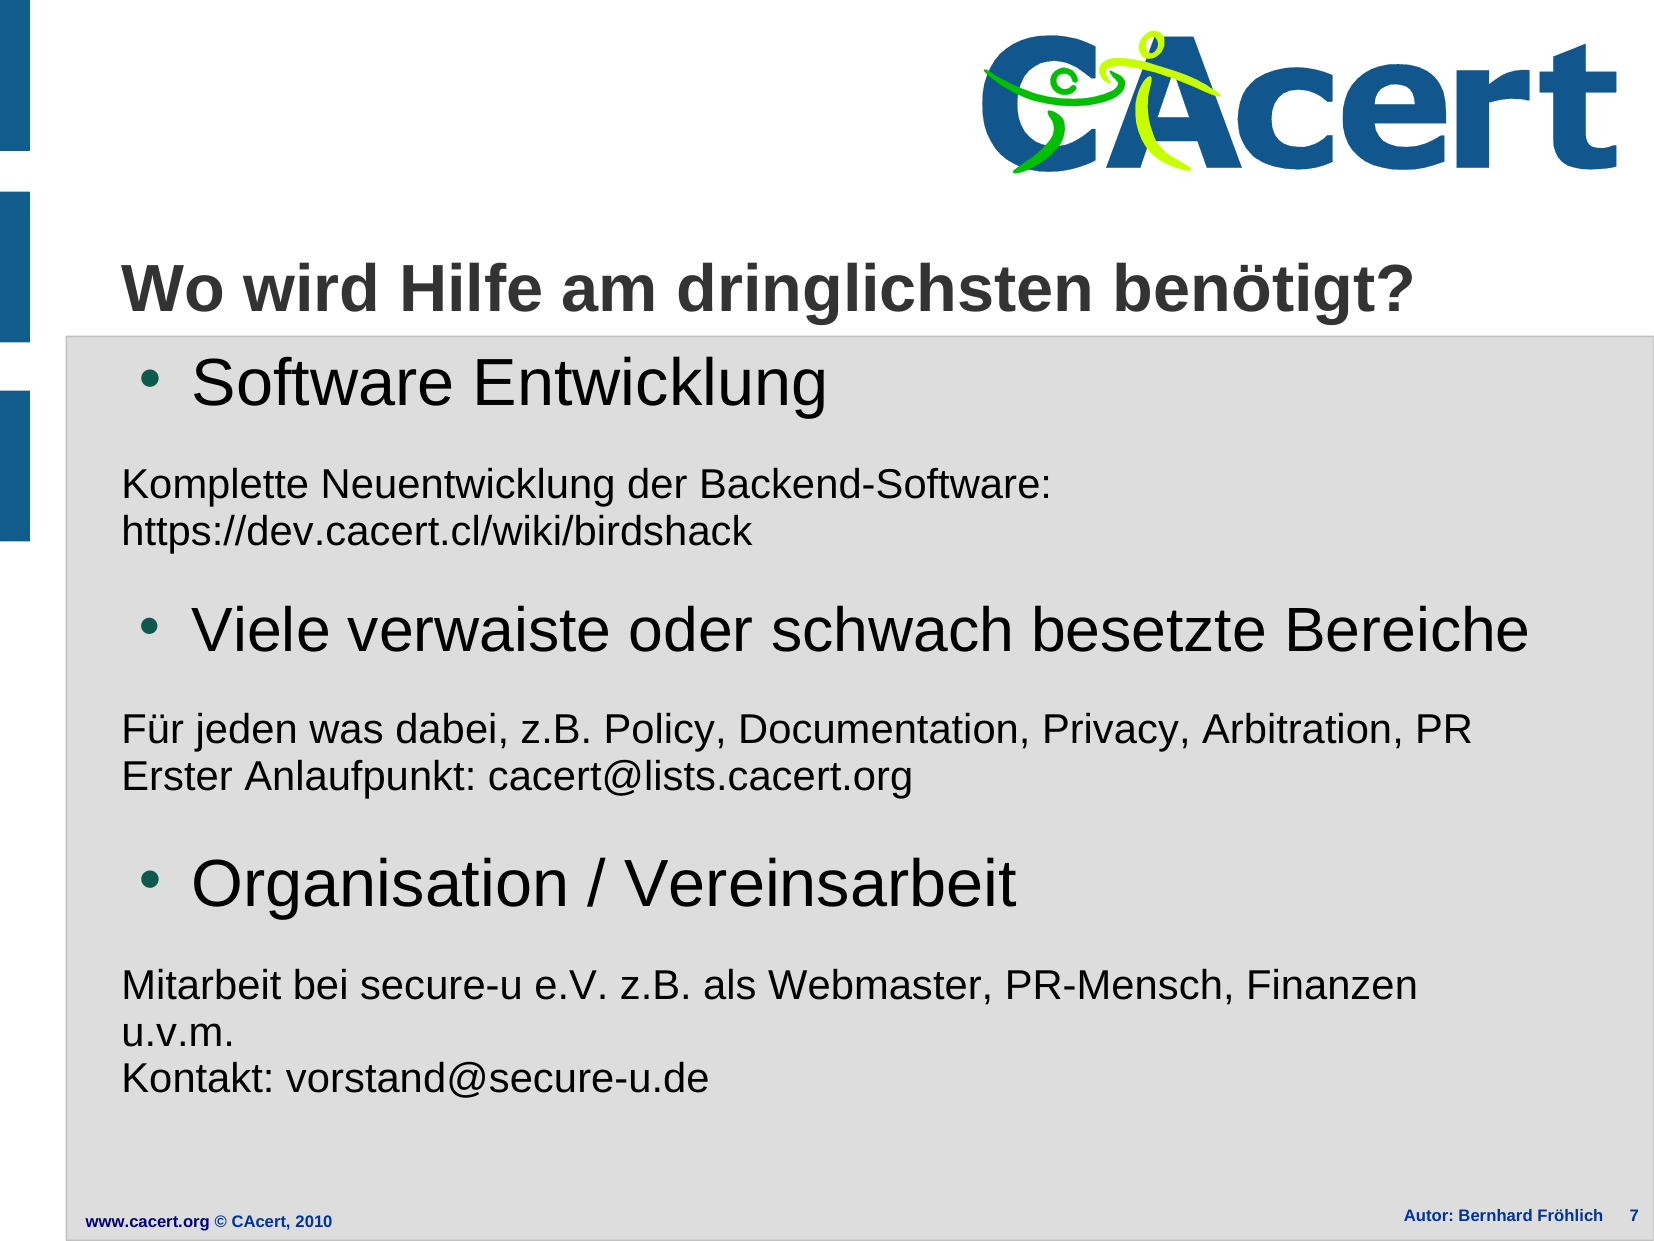

# Wo wird Hilfe am dringlichsten benötigt?
Software Entwicklung
Komplette Neuentwicklung der Backend-Software: https://dev.cacert.cl/wiki/birdshack
Viele verwaiste oder schwach besetzte Bereiche
Für jeden was dabei, z.B. Policy, Documentation, Privacy, Arbitration, PR
Erster Anlaufpunkt: cacert@lists.cacert.org
Organisation / Vereinsarbeit
Mitarbeit bei secure-u e.V. z.B. als Webmaster, PR-Mensch, Finanzen u.v.m.
Kontakt: vorstand@secure-u.de